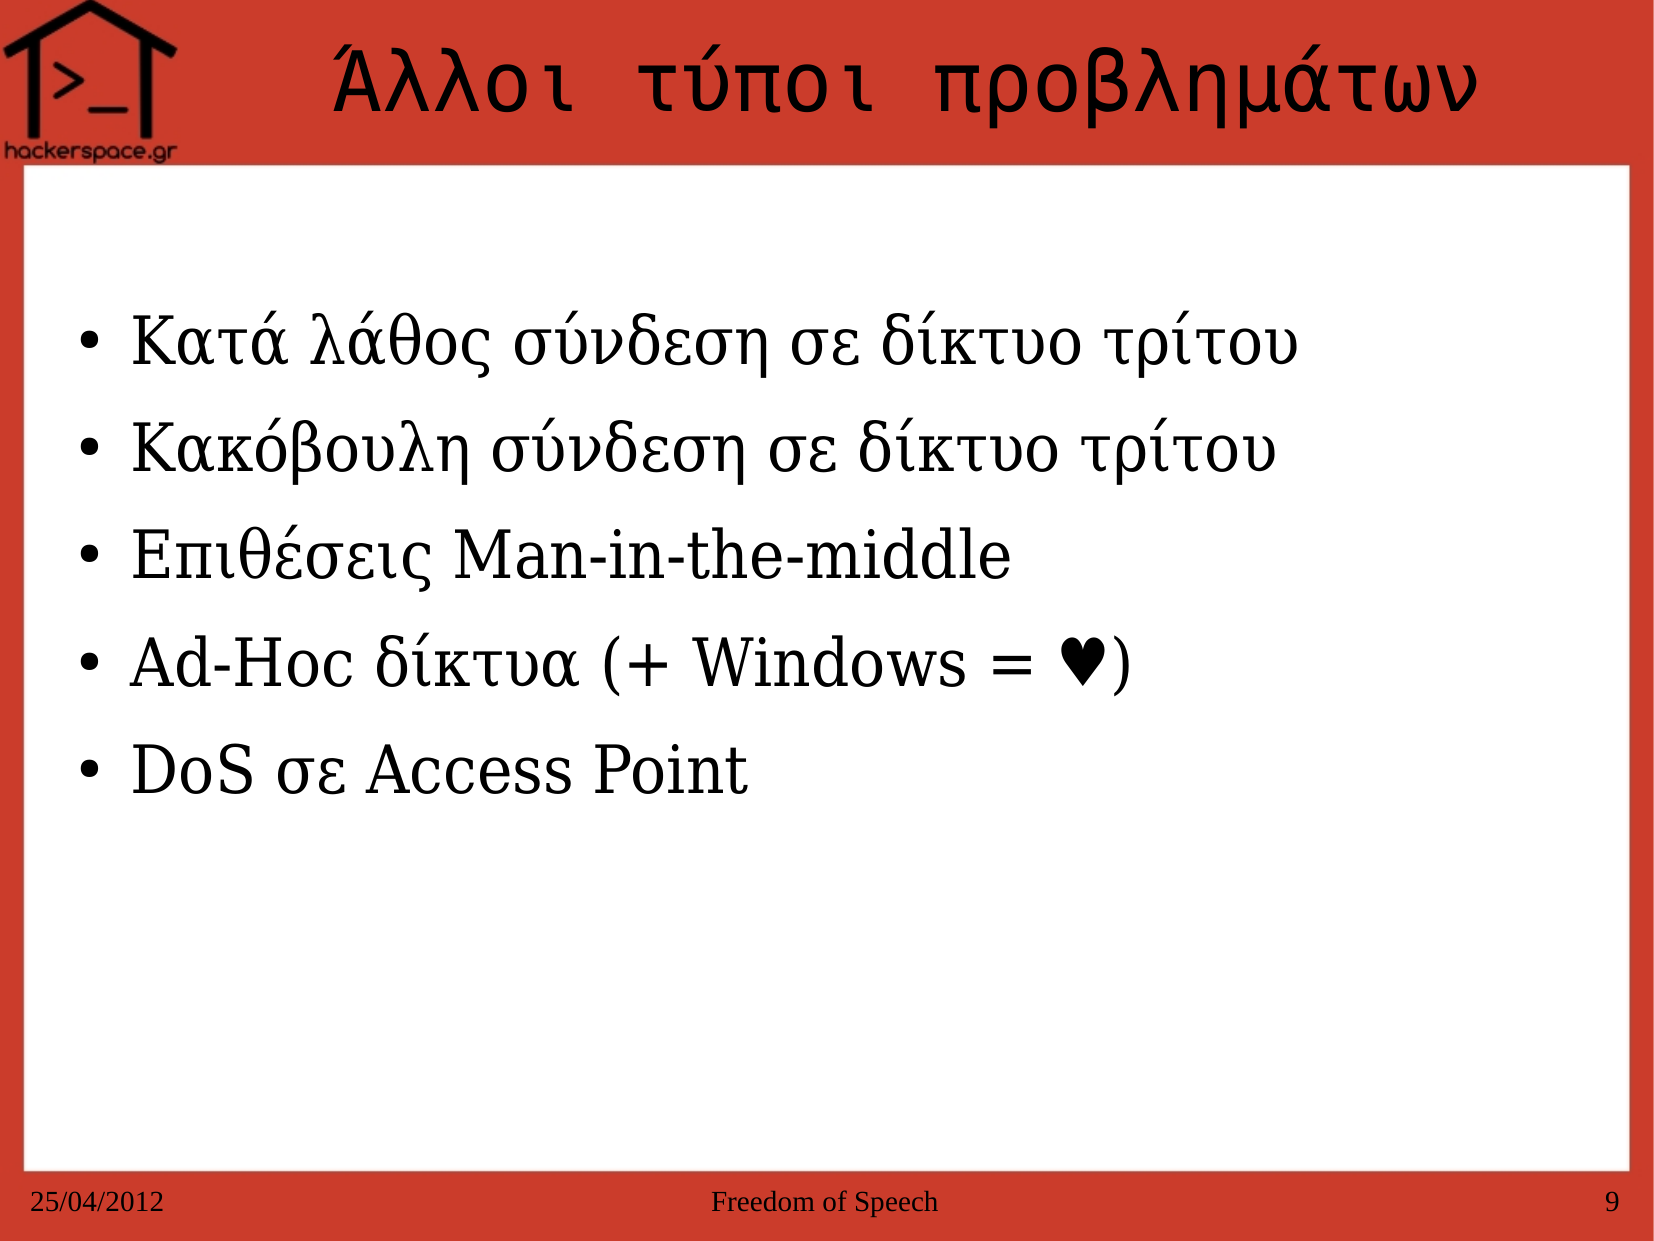

# Άλλοι τύποι προβλημάτων
Κατά λάθος σύνδεση σε δίκτυο τρίτου
Κακόβουλη σύνδεση σε δίκτυο τρίτου
Επιθέσεις Man-in-the-middle
Ad-Hoc δίκτυα (+ Windows = ♥)
DoS σε Access Point
25/04/2012
Freedom of Speech
9